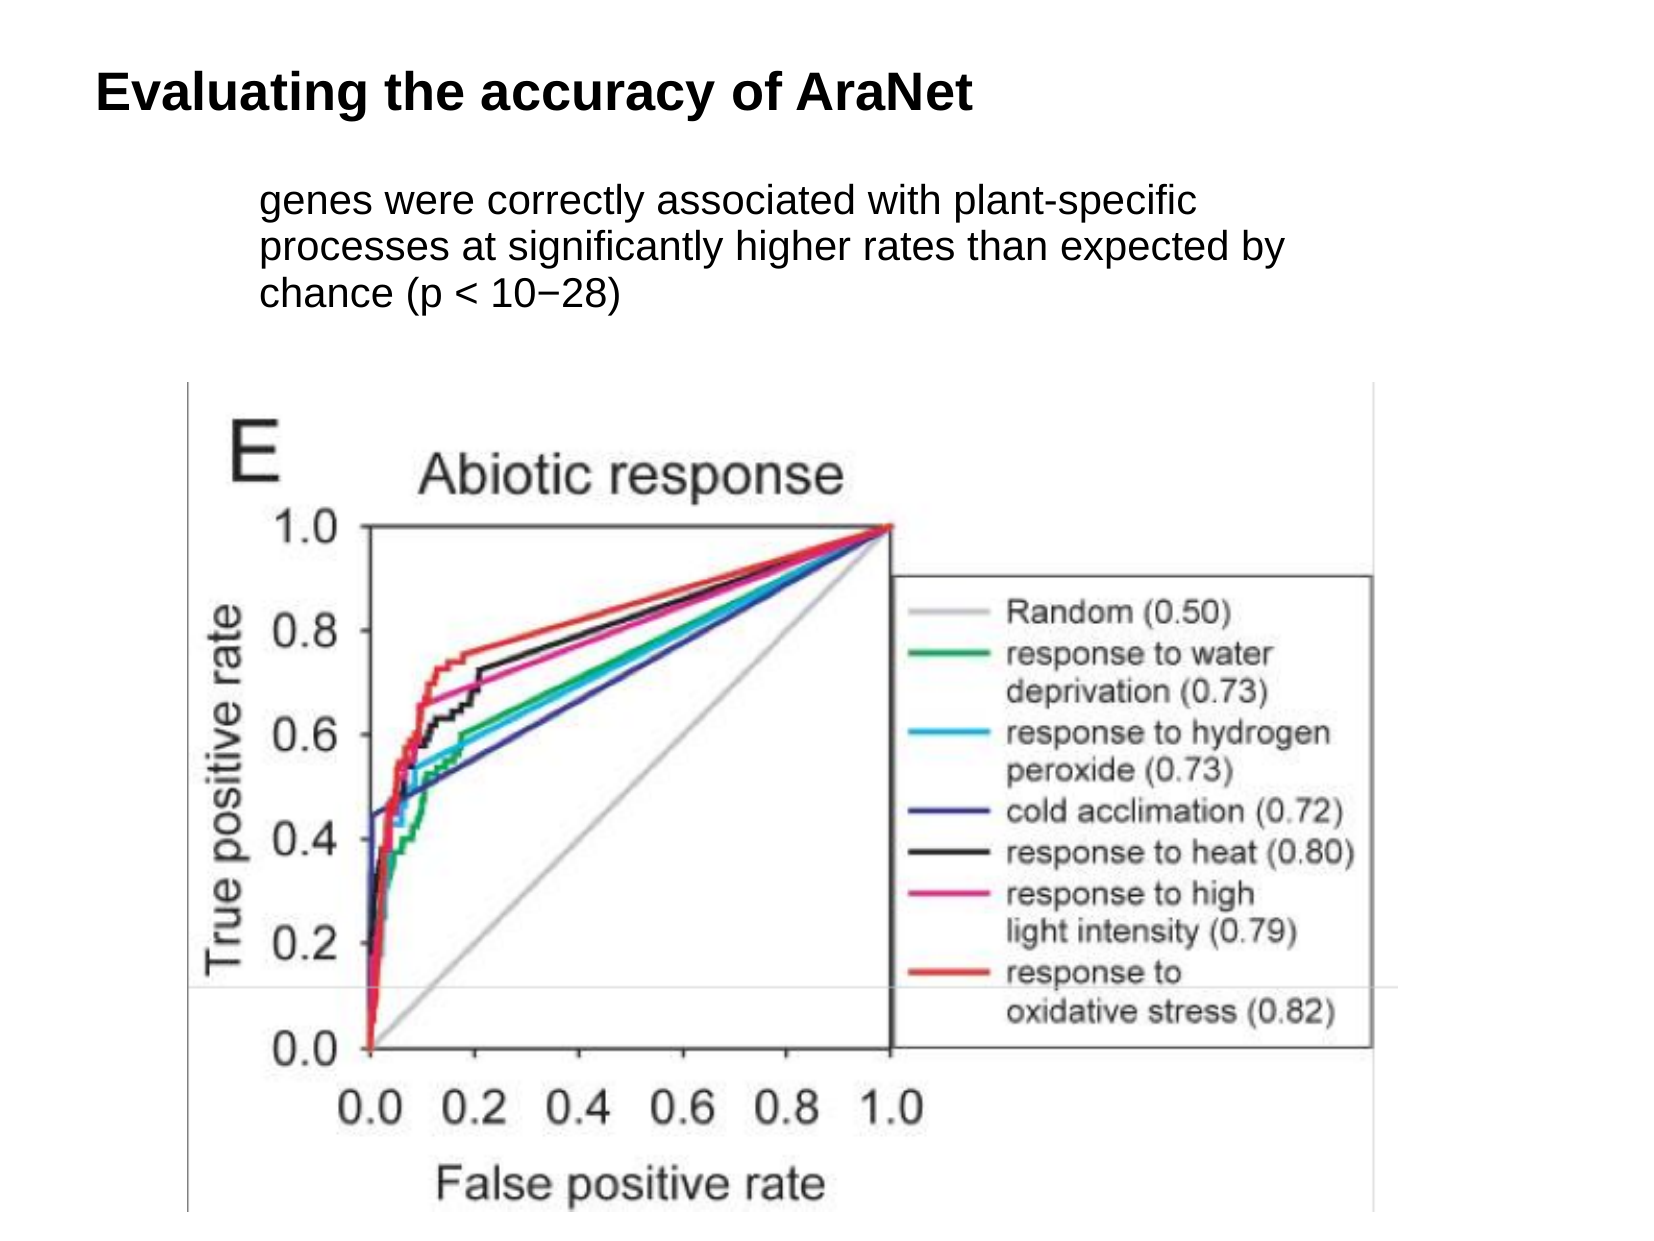

Evaluating the accuracy of AraNet
genes were correctly associated with plant-specific processes at significantly higher rates than expected by chance (p < 10−28)